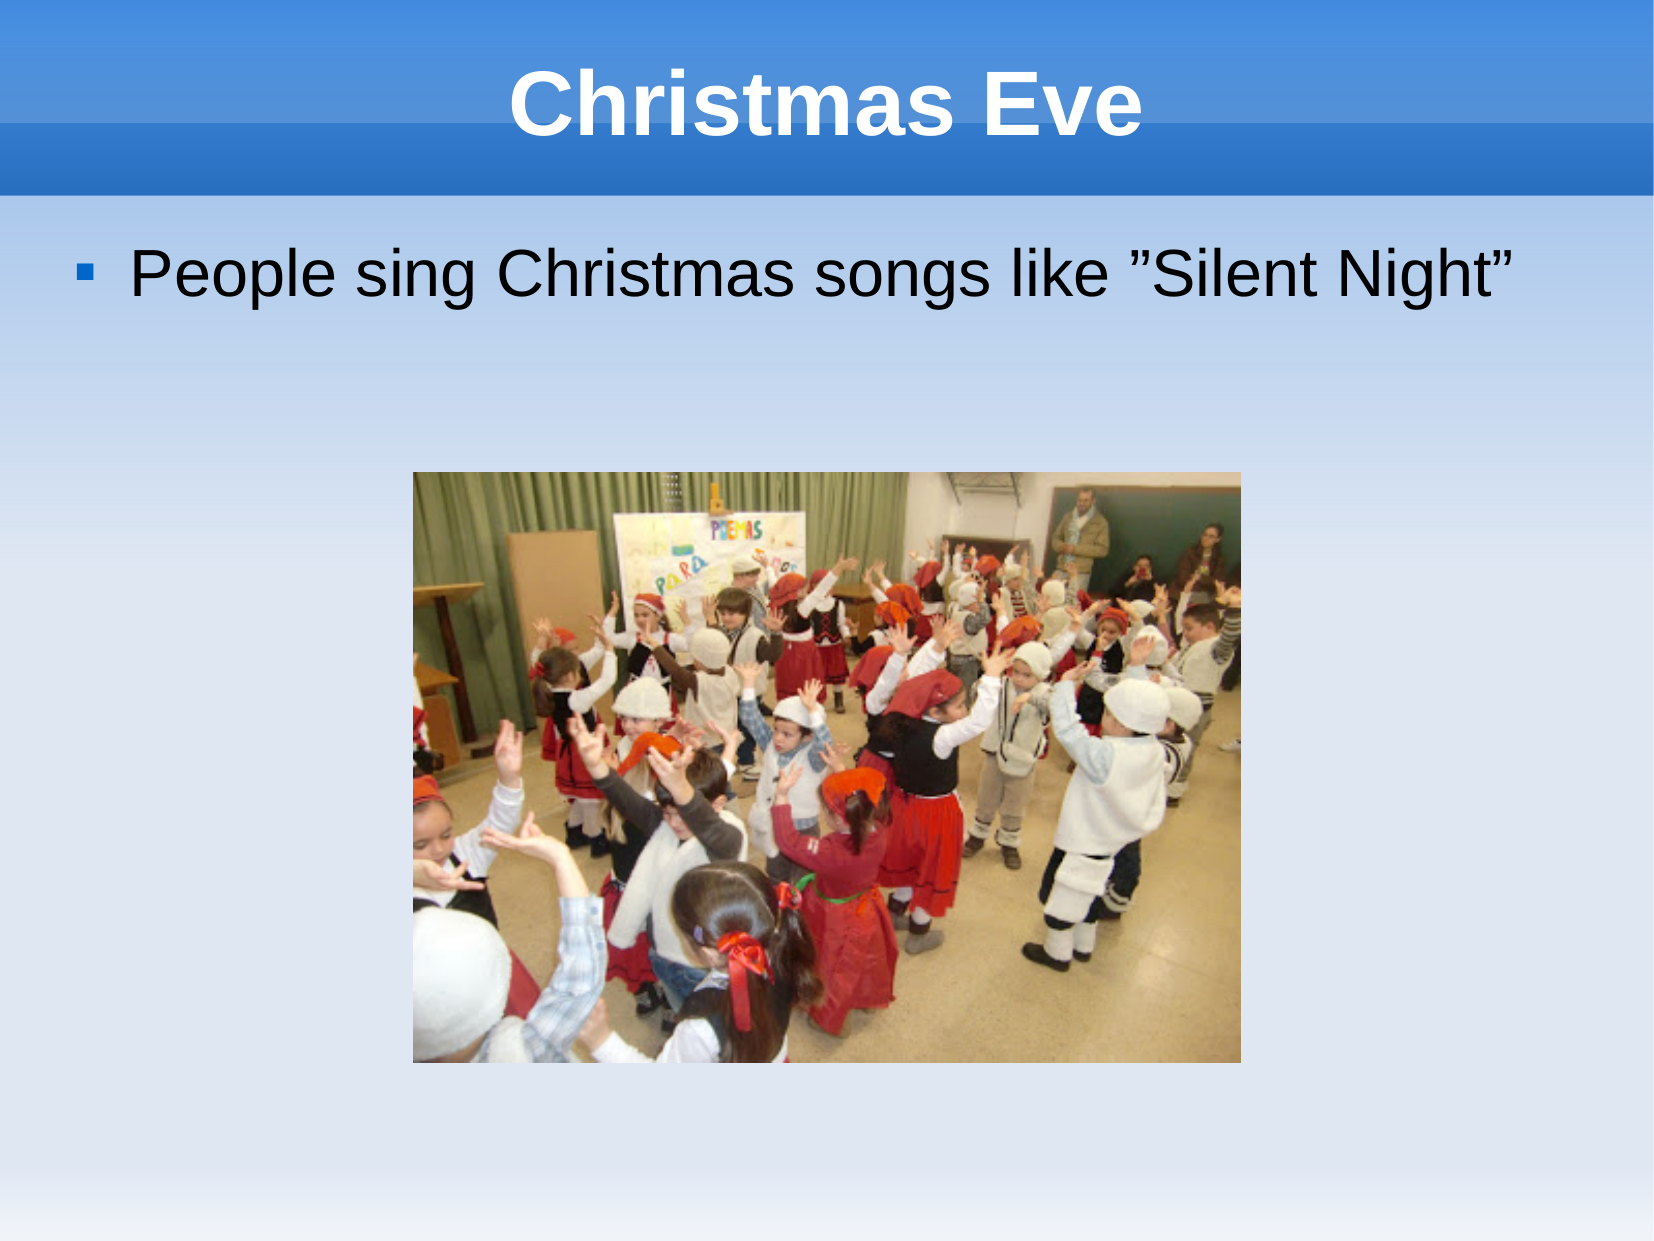

# Christmas Eve
People sing Christmas songs like ”Silent Night”